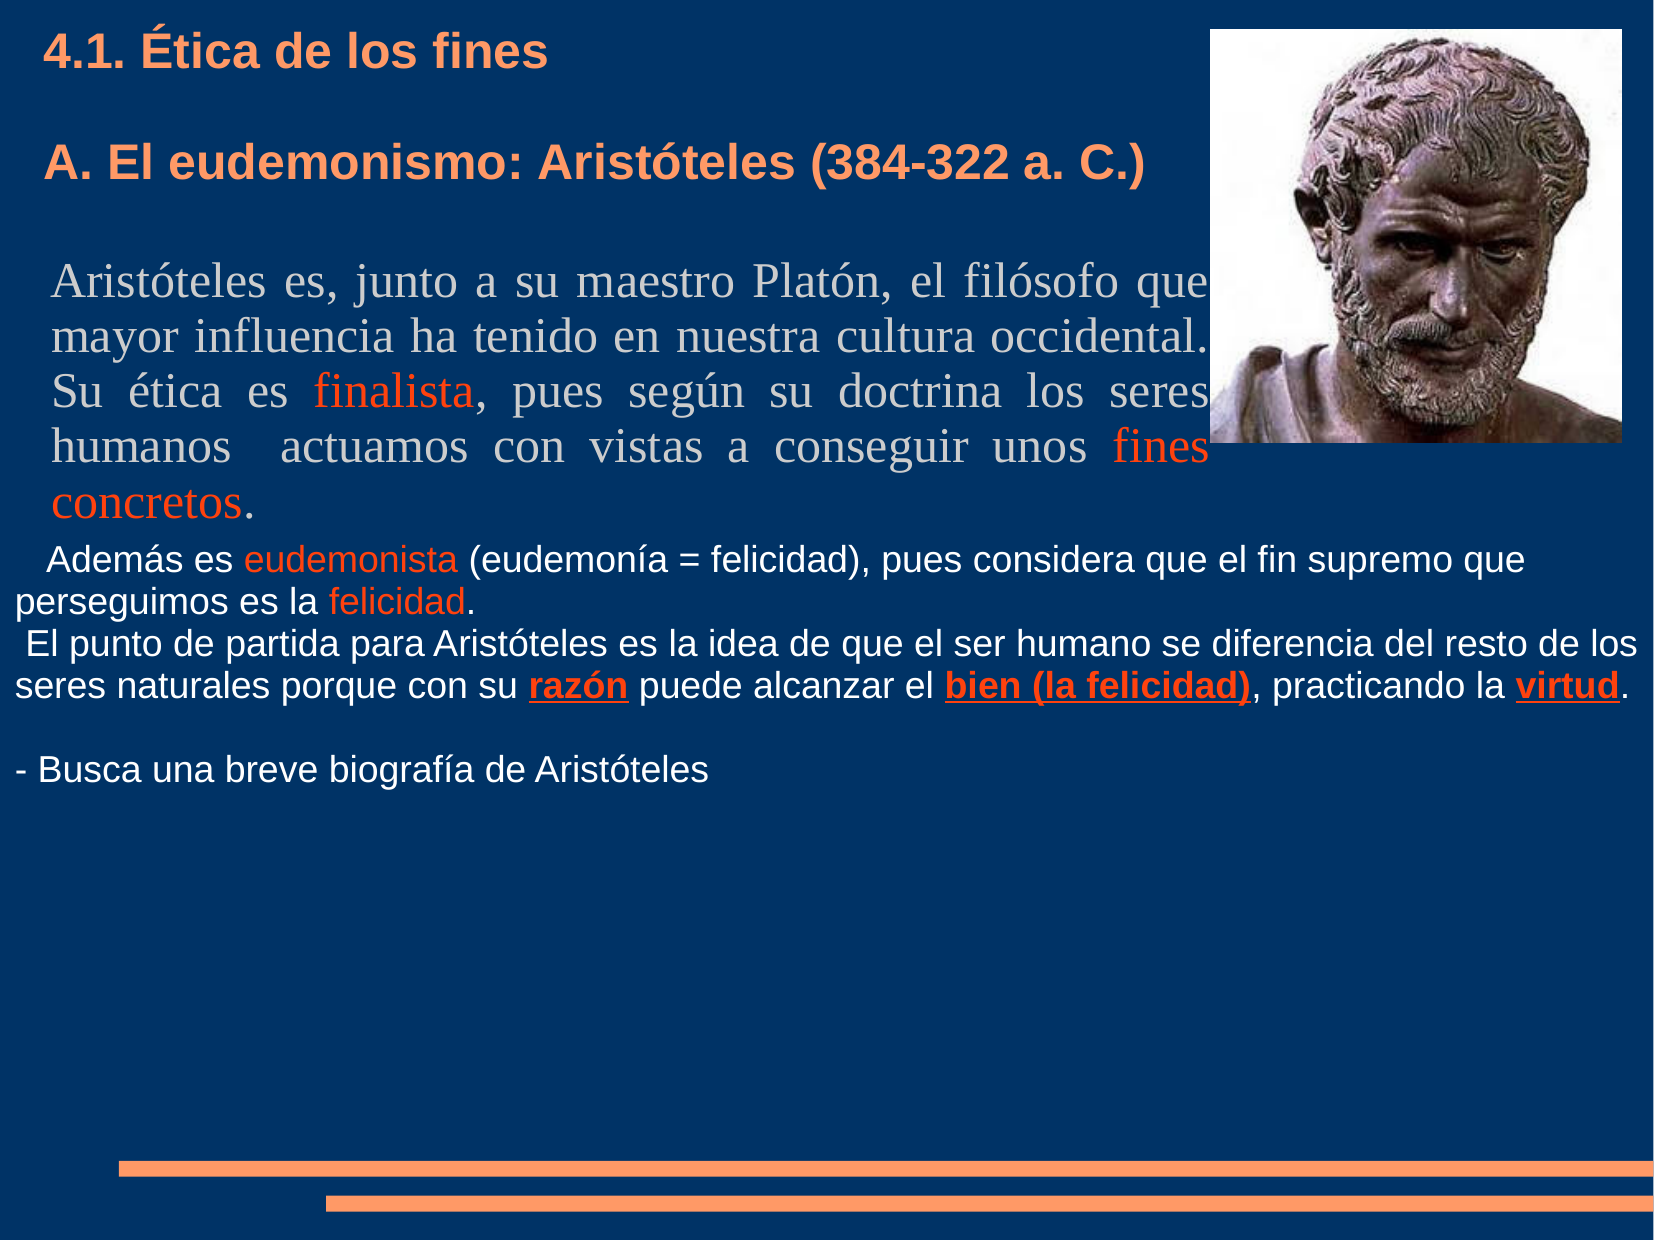

# 4.1. Ética de los fines A. El eudemonismo: Aristóteles (384-322 a. C.)
 Aristóteles es, junto a su maestro Platón, el filósofo que mayor influencia ha tenido en nuestra cultura occidental. Su ética es finalista, pues según su doctrina los seres humanos actuamos con vistas a conseguir unos fines concretos.
 Además es eudemonista (eudemonía = felicidad), pues considera que el fin supremo que perseguimos es la felicidad.
 El punto de partida para Aristóteles es la idea de que el ser humano se diferencia del resto de los seres naturales porque con su razón puede alcanzar el bien (la felicidad), practicando la virtud.
- Busca una breve biografía de Aristóteles